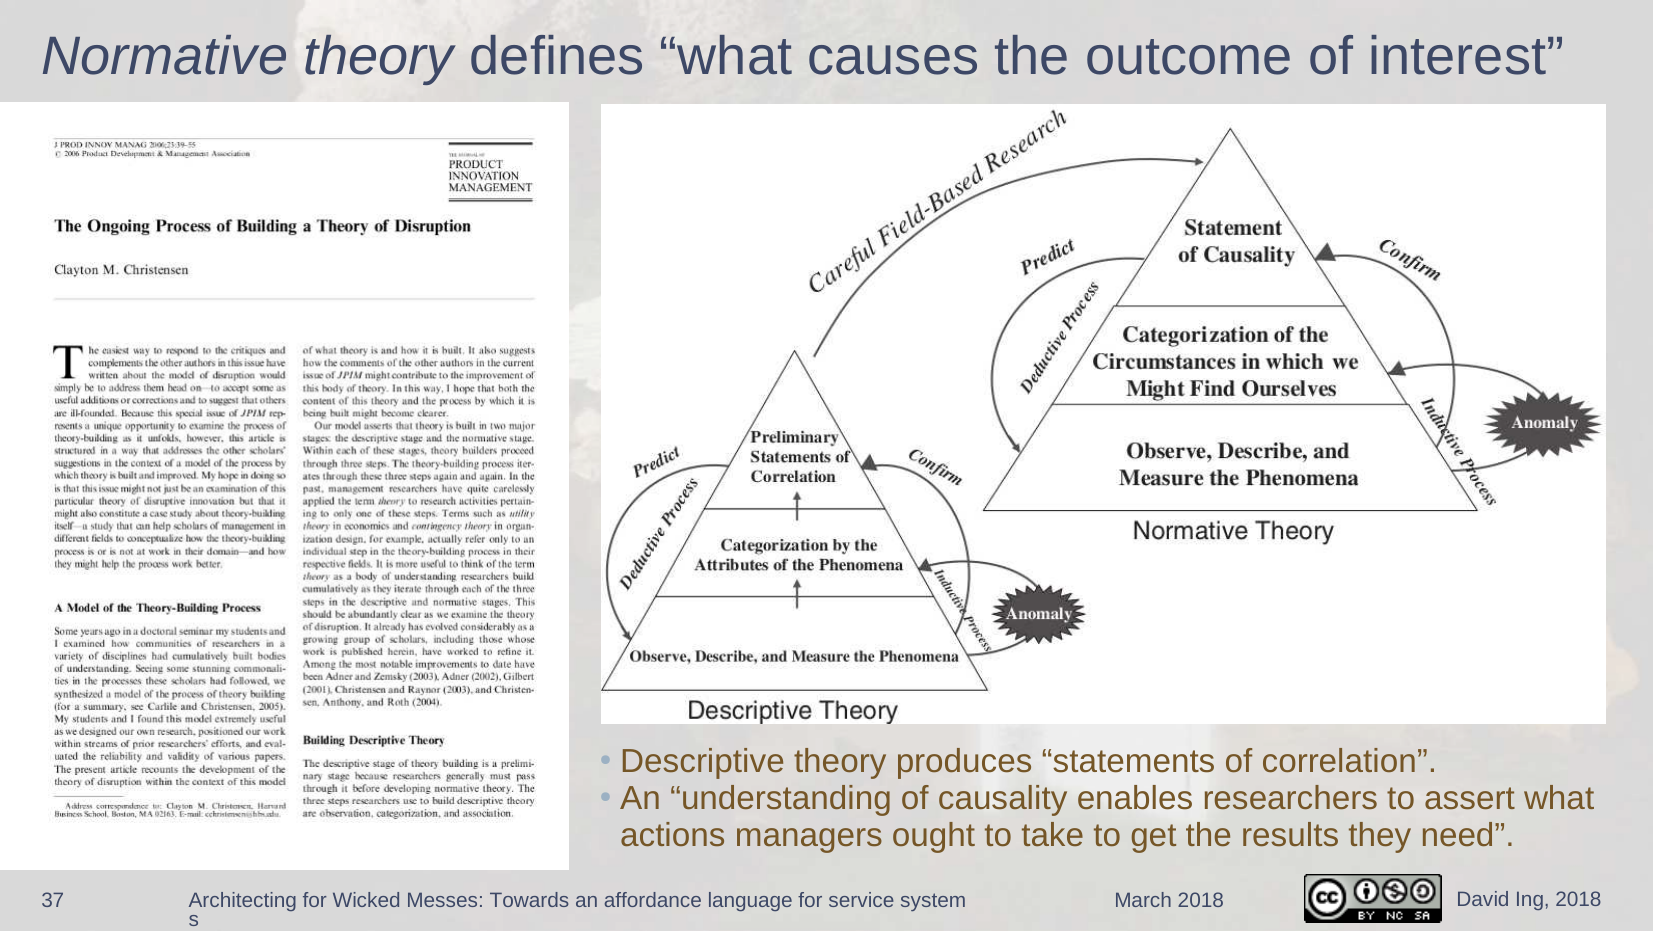

# Normative theory defines “what causes the outcome of interest”
Descriptive theory produces “statements of correlation”.
An “understanding of causality enables researchers to assert what actions managers ought to take to get the results they need”.
Architecting for Wicked Messes: Towards an affordance language for service systems
March 2018
37